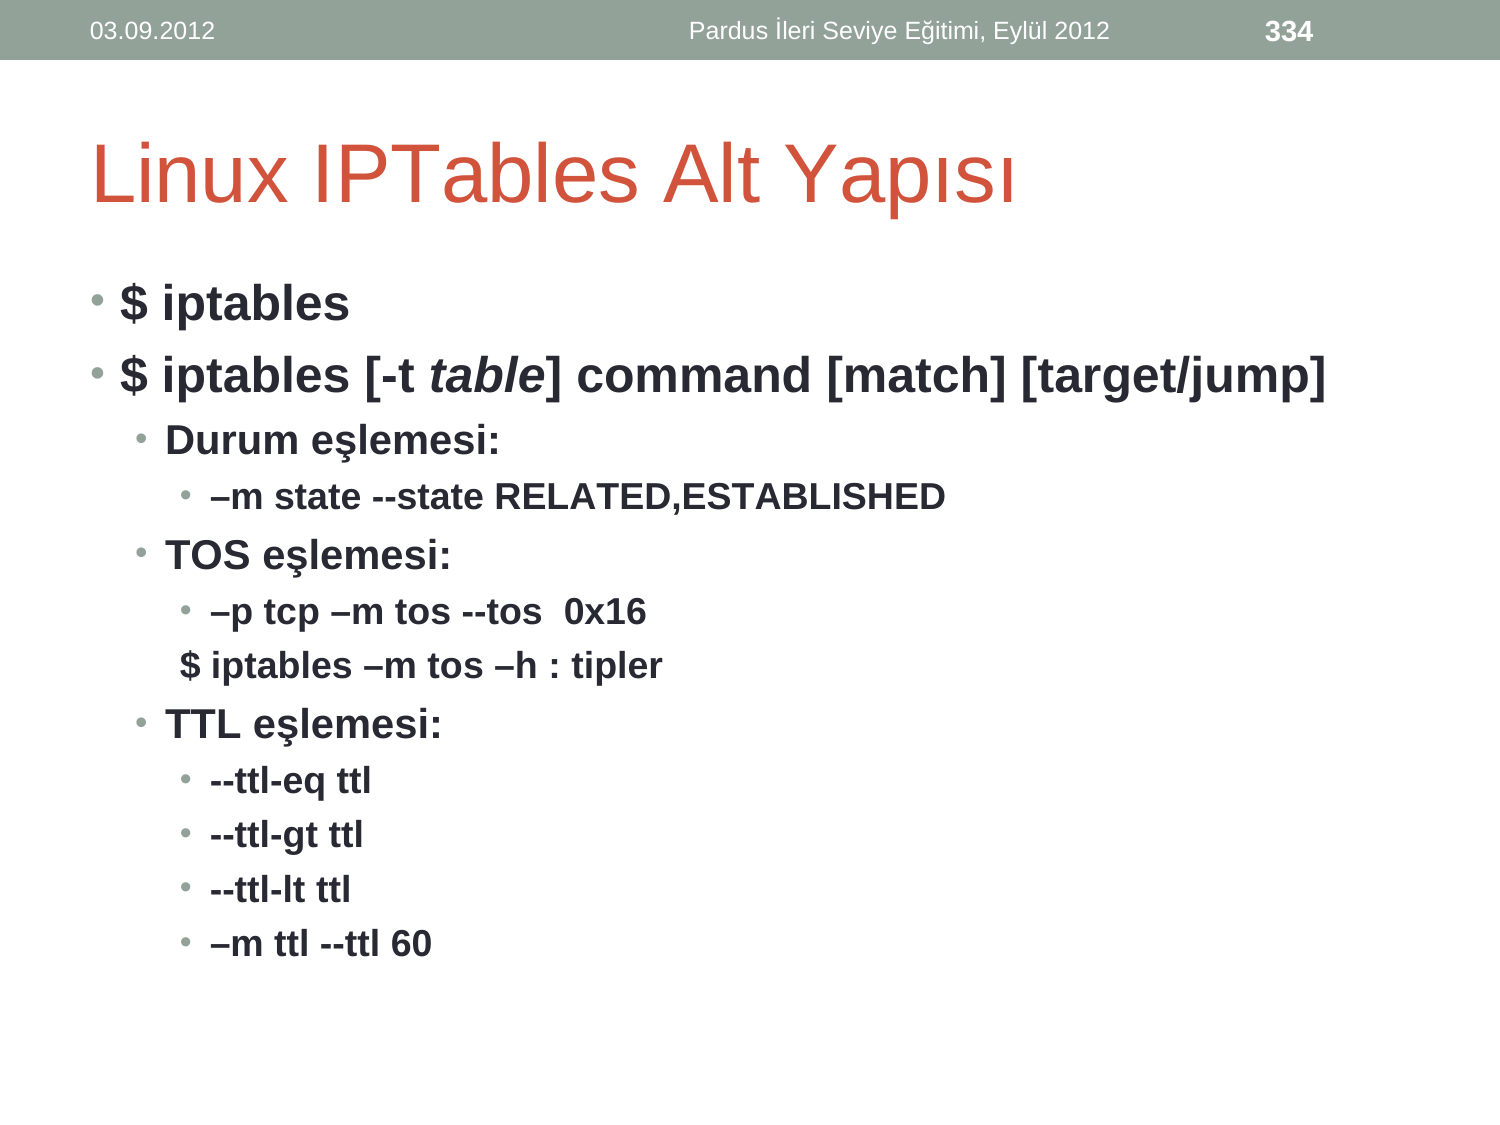

03.09.2012
Pardus İleri Seviye Eğitimi, Eylül 2012
# Linux IPTables Alt Yapısı
$ iptables
$ iptables [-t table] command [match] [target/jump]
Durum eşlemesi:
–m state --state RELATED,ESTABLISHED
TOS eşlemesi:
–p tcp –m tos --tos 0x16
$ iptables –m tos –h : tipler
TTL eşlemesi:
--ttl-eq ttl
--ttl-gt ttl
--ttl-lt ttl
–m ttl --ttl 60